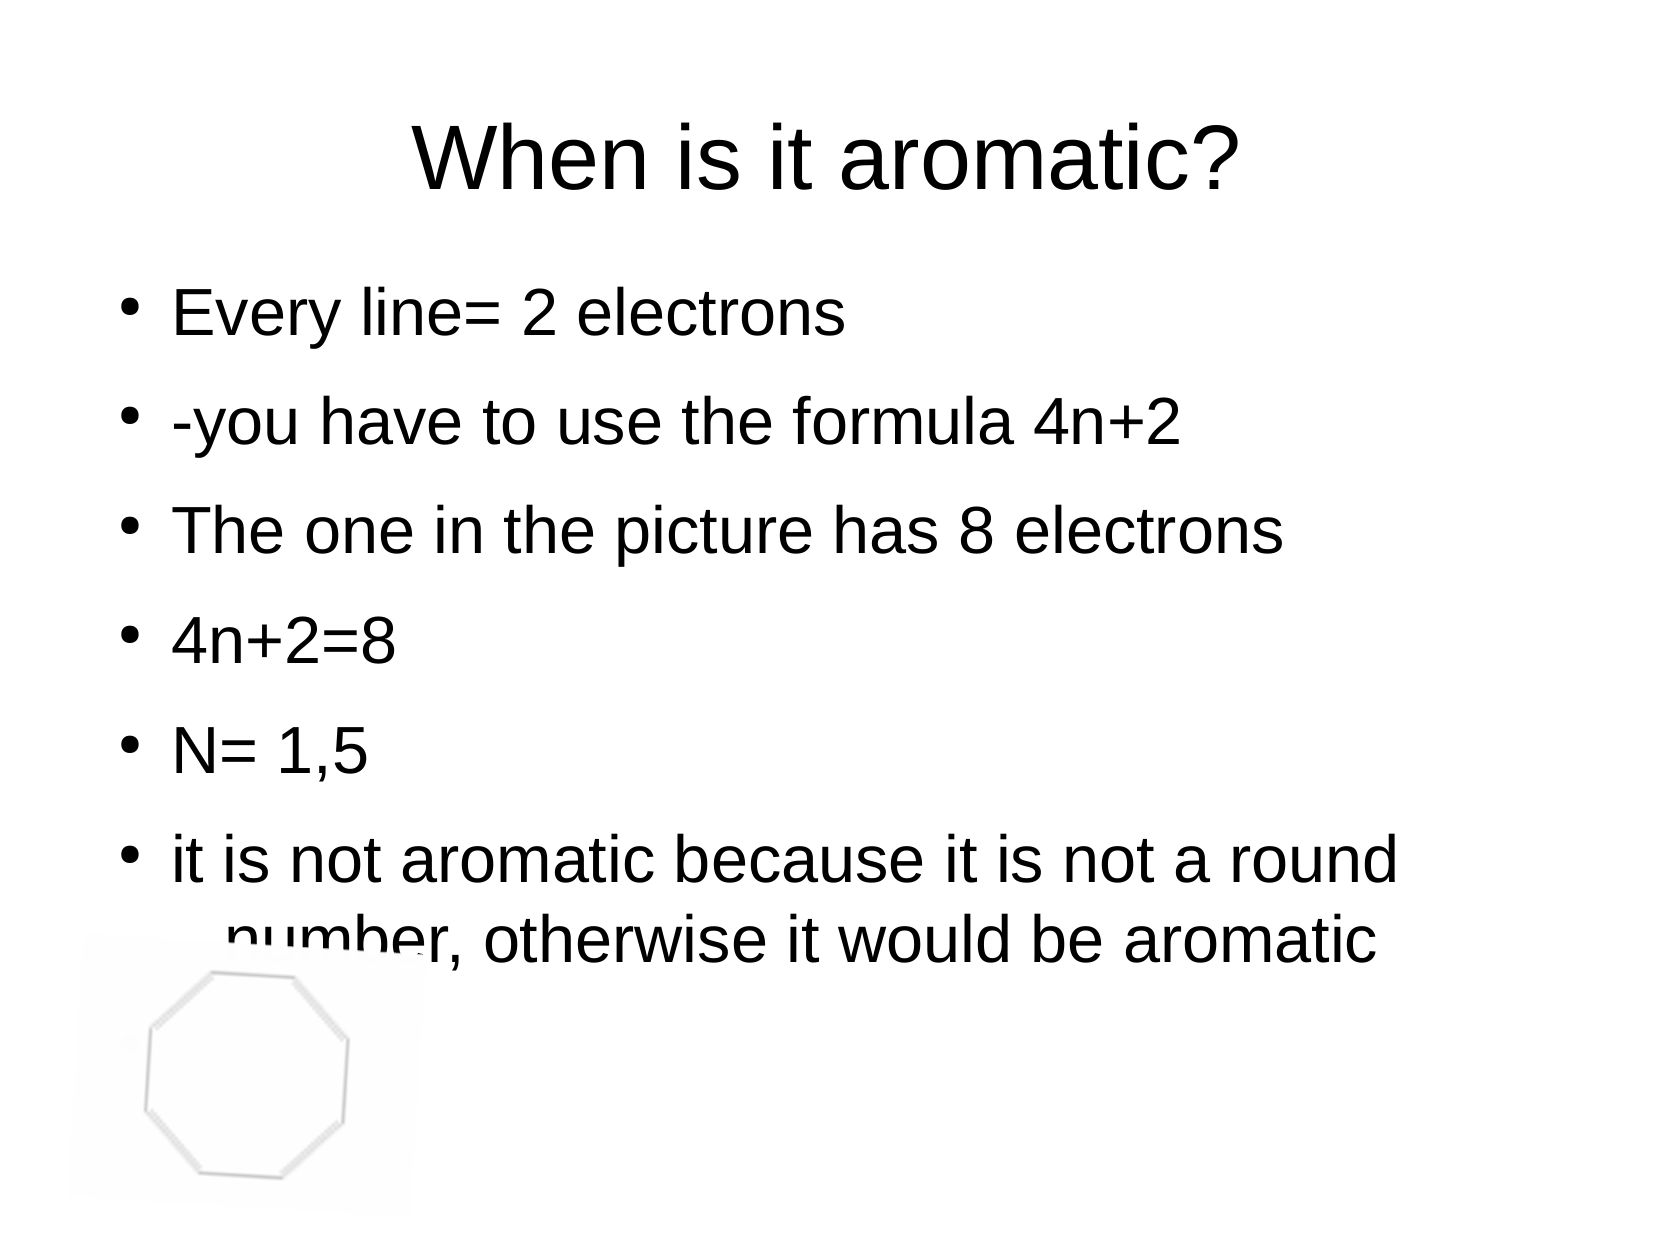

# When is it aromatic?
Every line= 2 electrons
-you have to use the formula 4n+2
The one in the picture has 8 electrons
4n+2=8
N= 1,5
it is not aromatic because it is not a round number, otherwise it would be aromatic